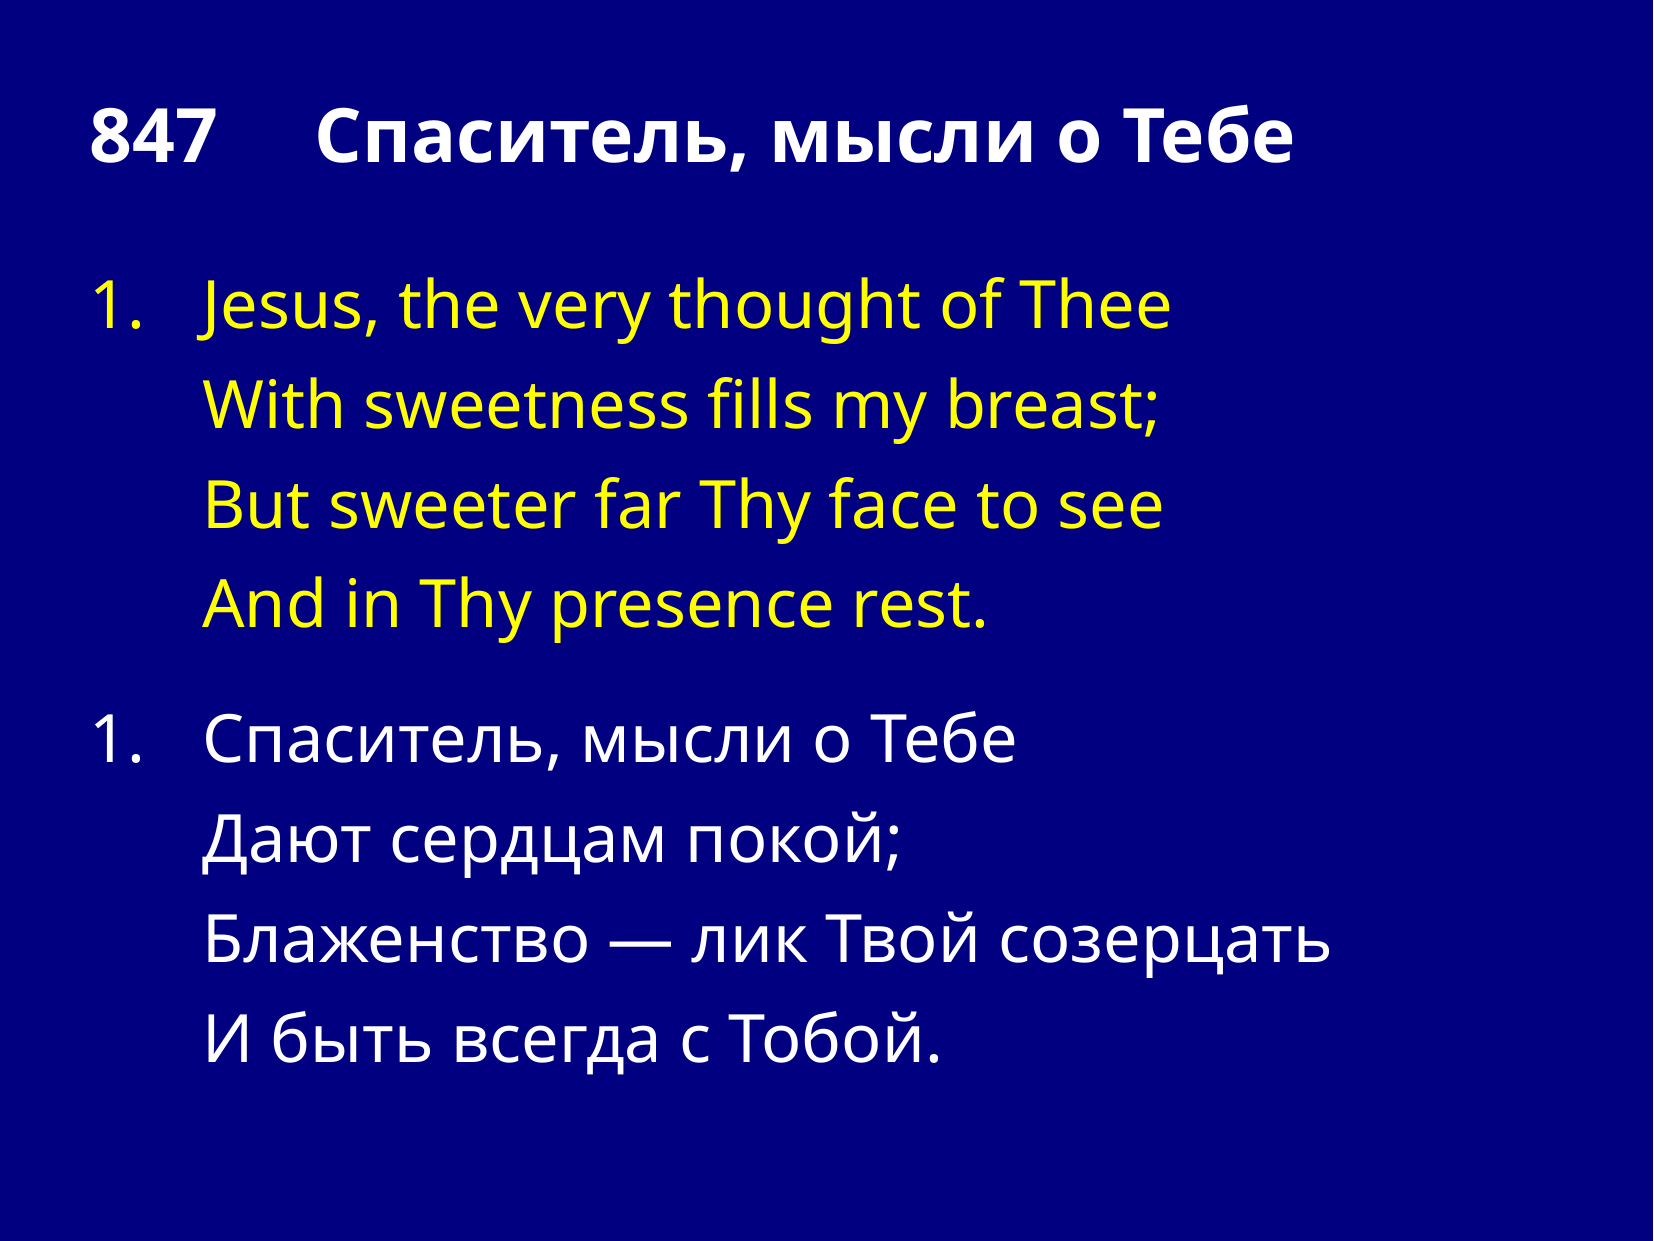

847	Спаситель, мысли о Тебе
1.	Jesus, the very thought of Thee
	With sweetness fills my breast;
	But sweeter far Thy face to see
	And in Thy presence rest.
1.	Спаситель, мысли о Тебе
	Дают сердцам покой;
	Блаженство — лик Твой созерцать
	И быть всегда с Тобой.